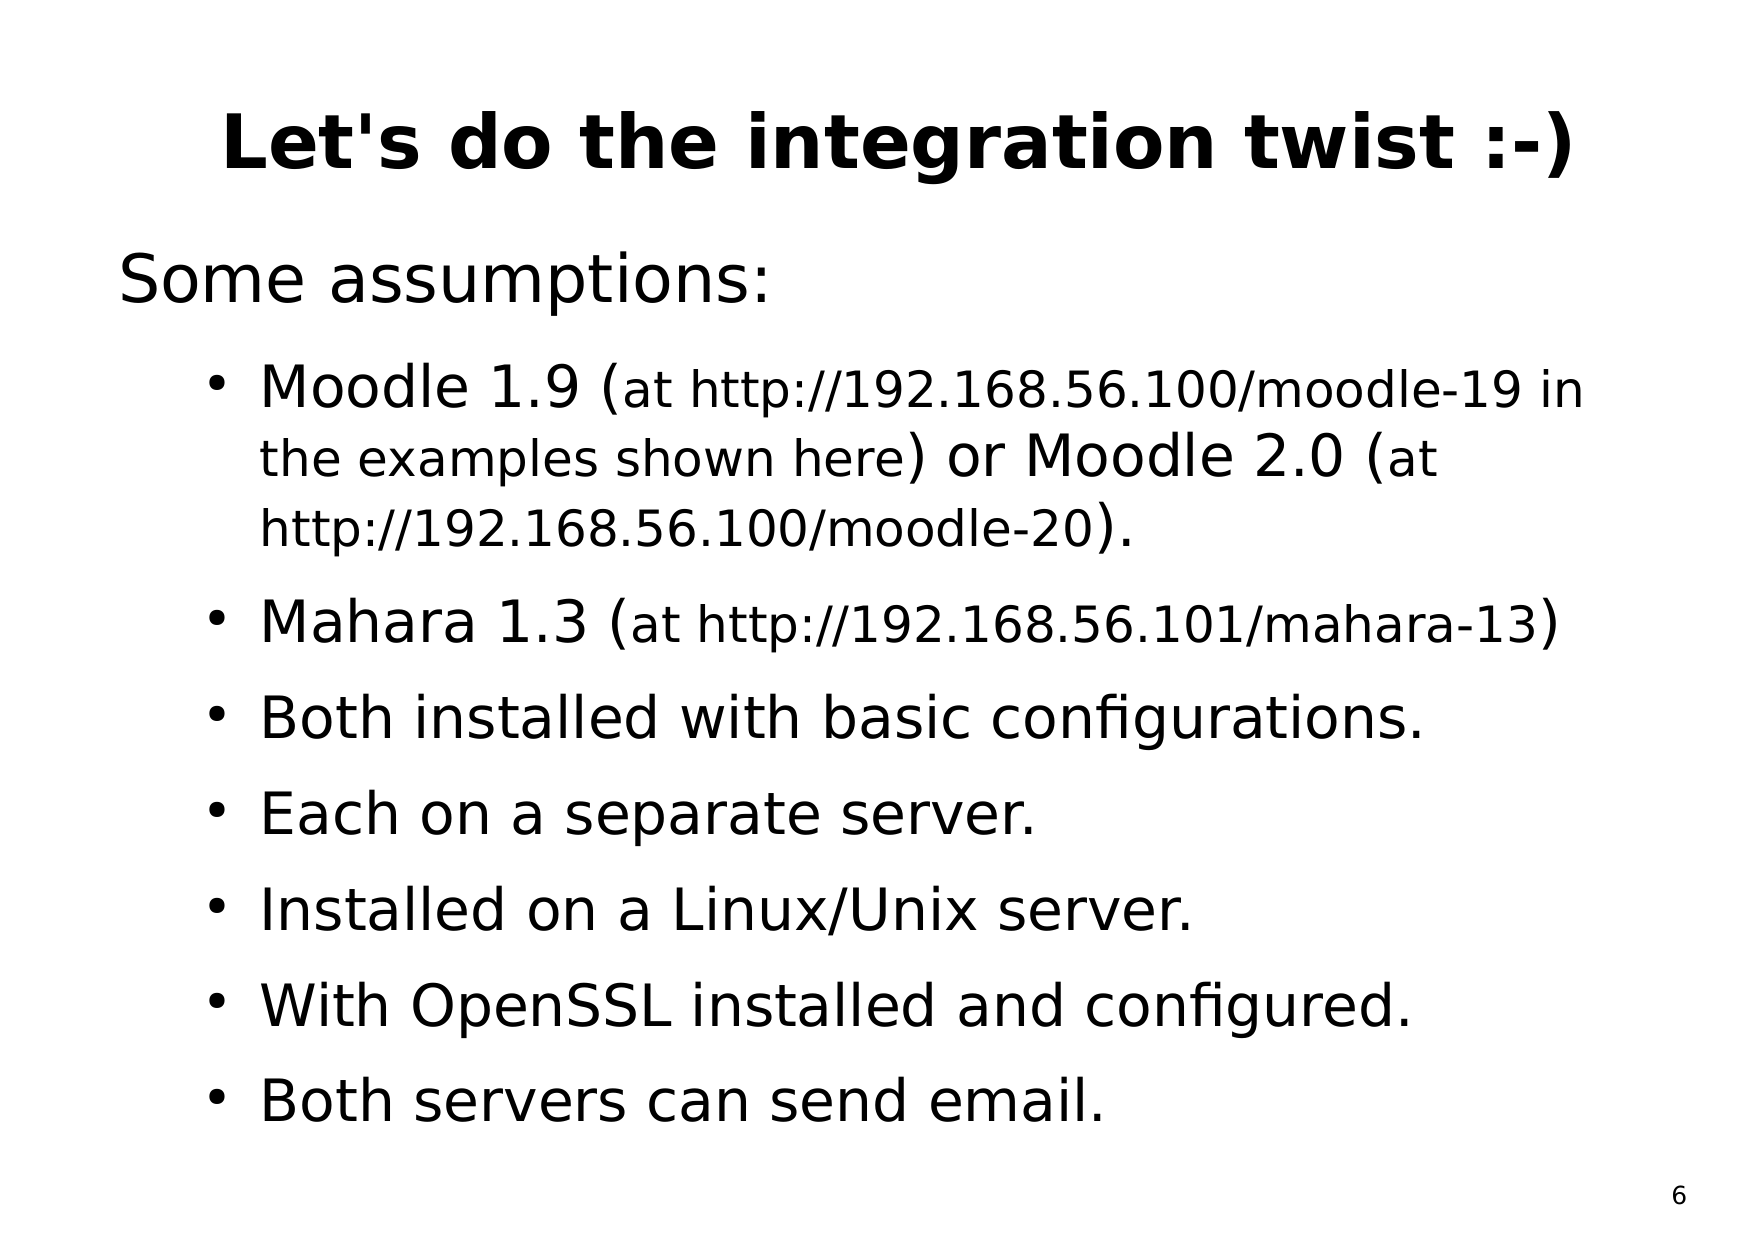

# Let's do the integration twist :-)
Some assumptions:
Moodle 1.9 (at http://192.168.56.100/moodle-19 in the examples shown here) or Moodle 2.0 (at http://192.168.56.100/moodle-20).
Mahara 1.3 (at http://192.168.56.101/mahara-13)
Both installed with basic configurations.
Each on a separate server.
Installed on a Linux/Unix server.
With OpenSSL installed and configured.
Both servers can send email.
6